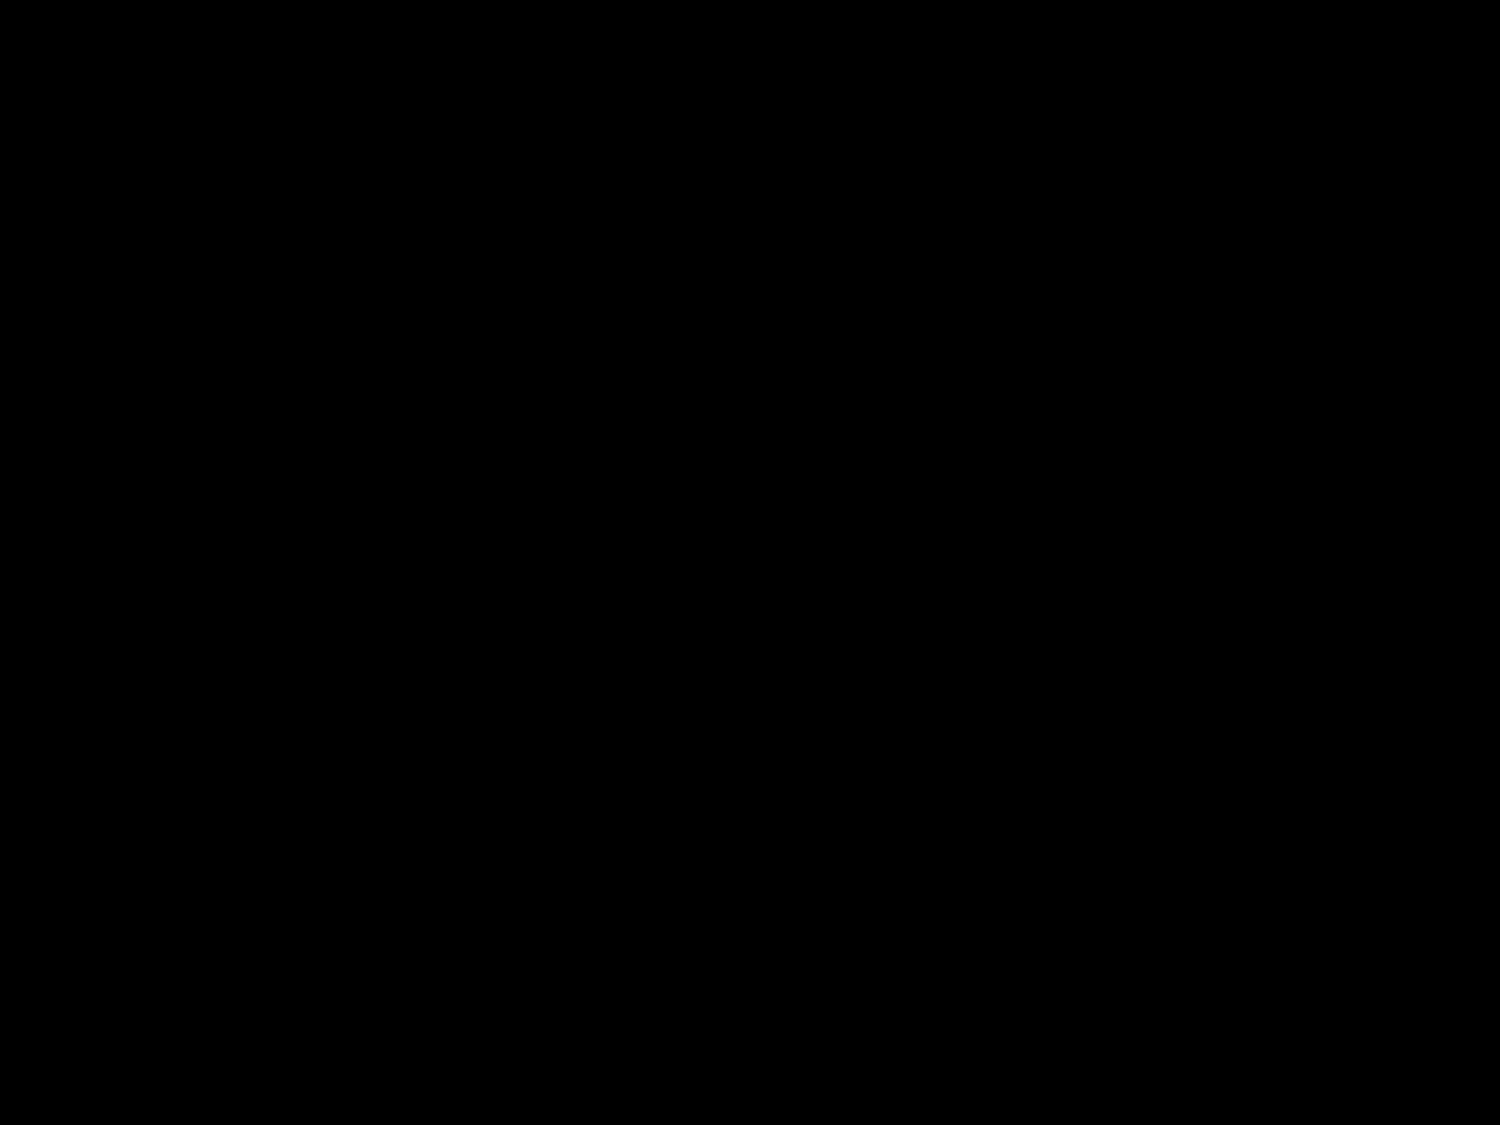

# Il faut savoir pardonner
Pour obtenir
le pardon
Il faut apprendre à mourir
Pour obtenir
l’éternelle vie